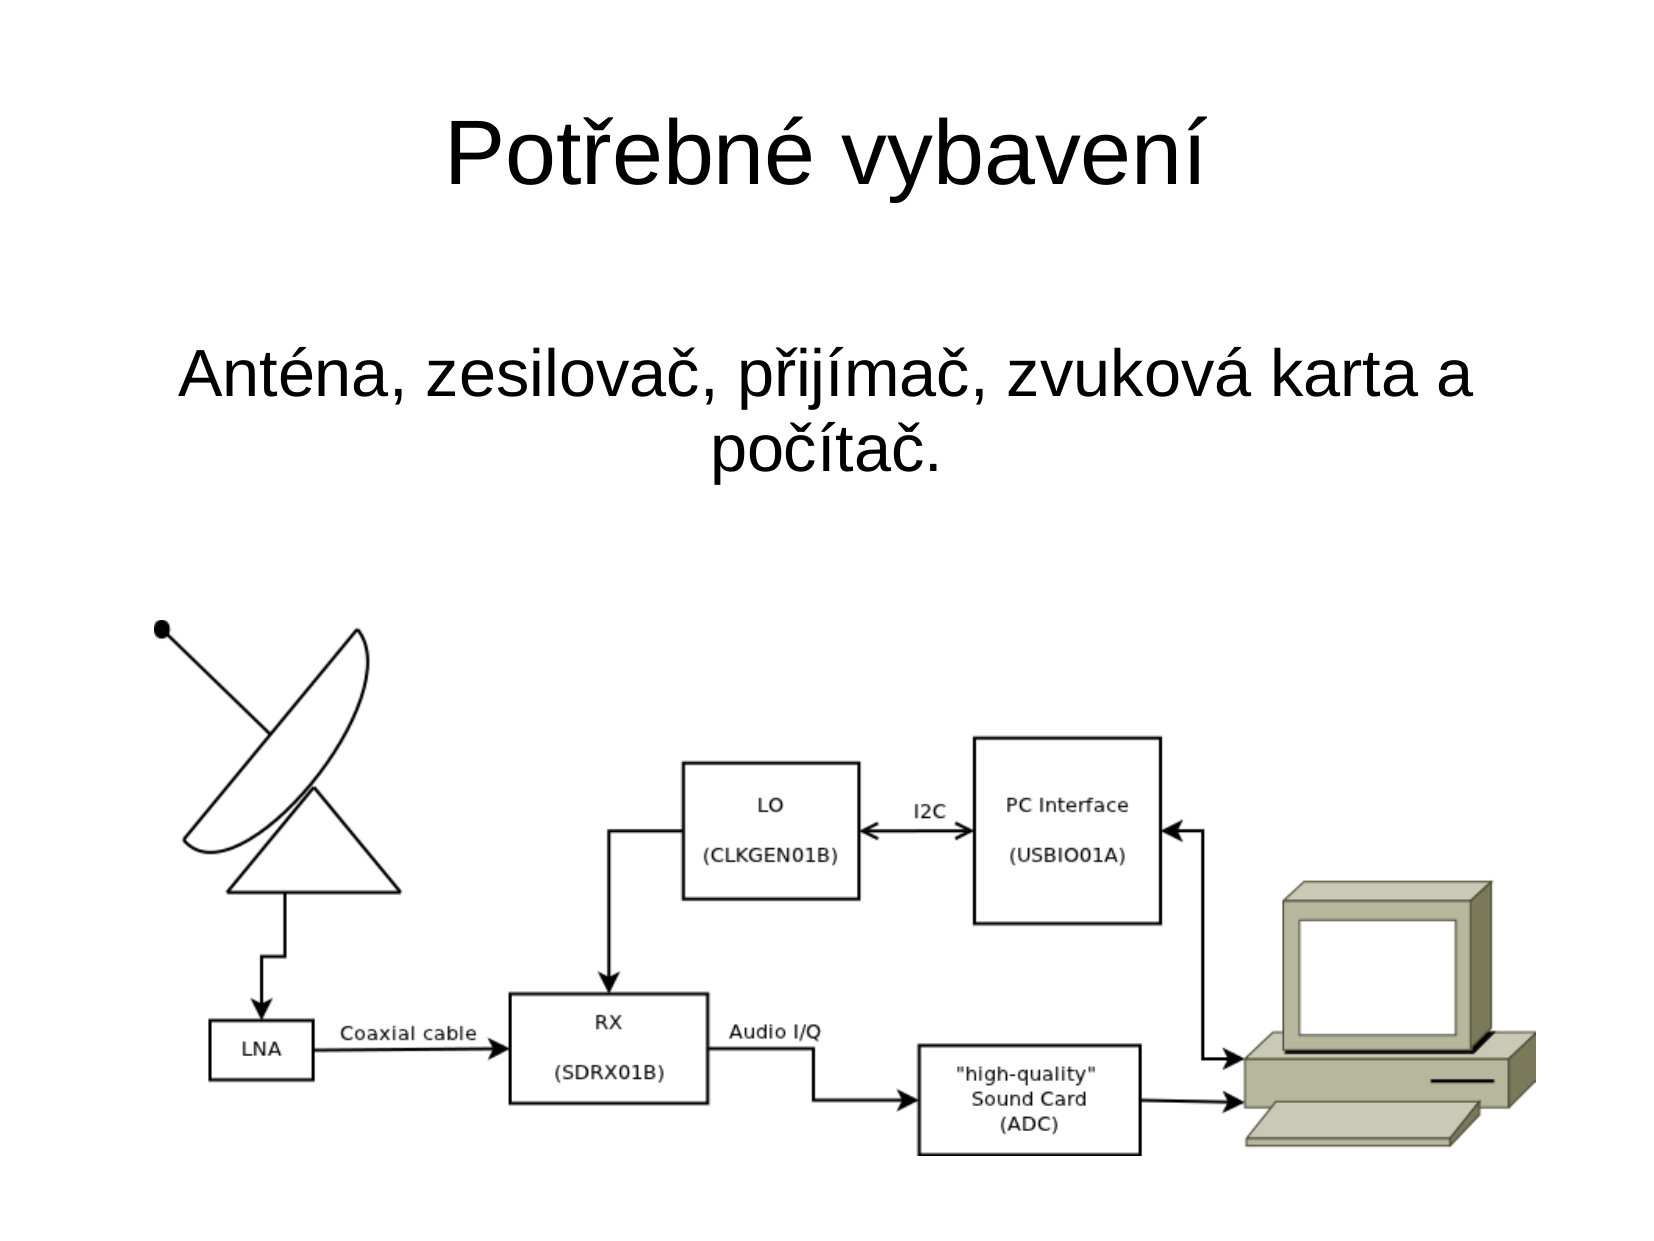

# Potřebné vybavení
Anténa, zesilovač, přijímač, zvuková karta a počítač.